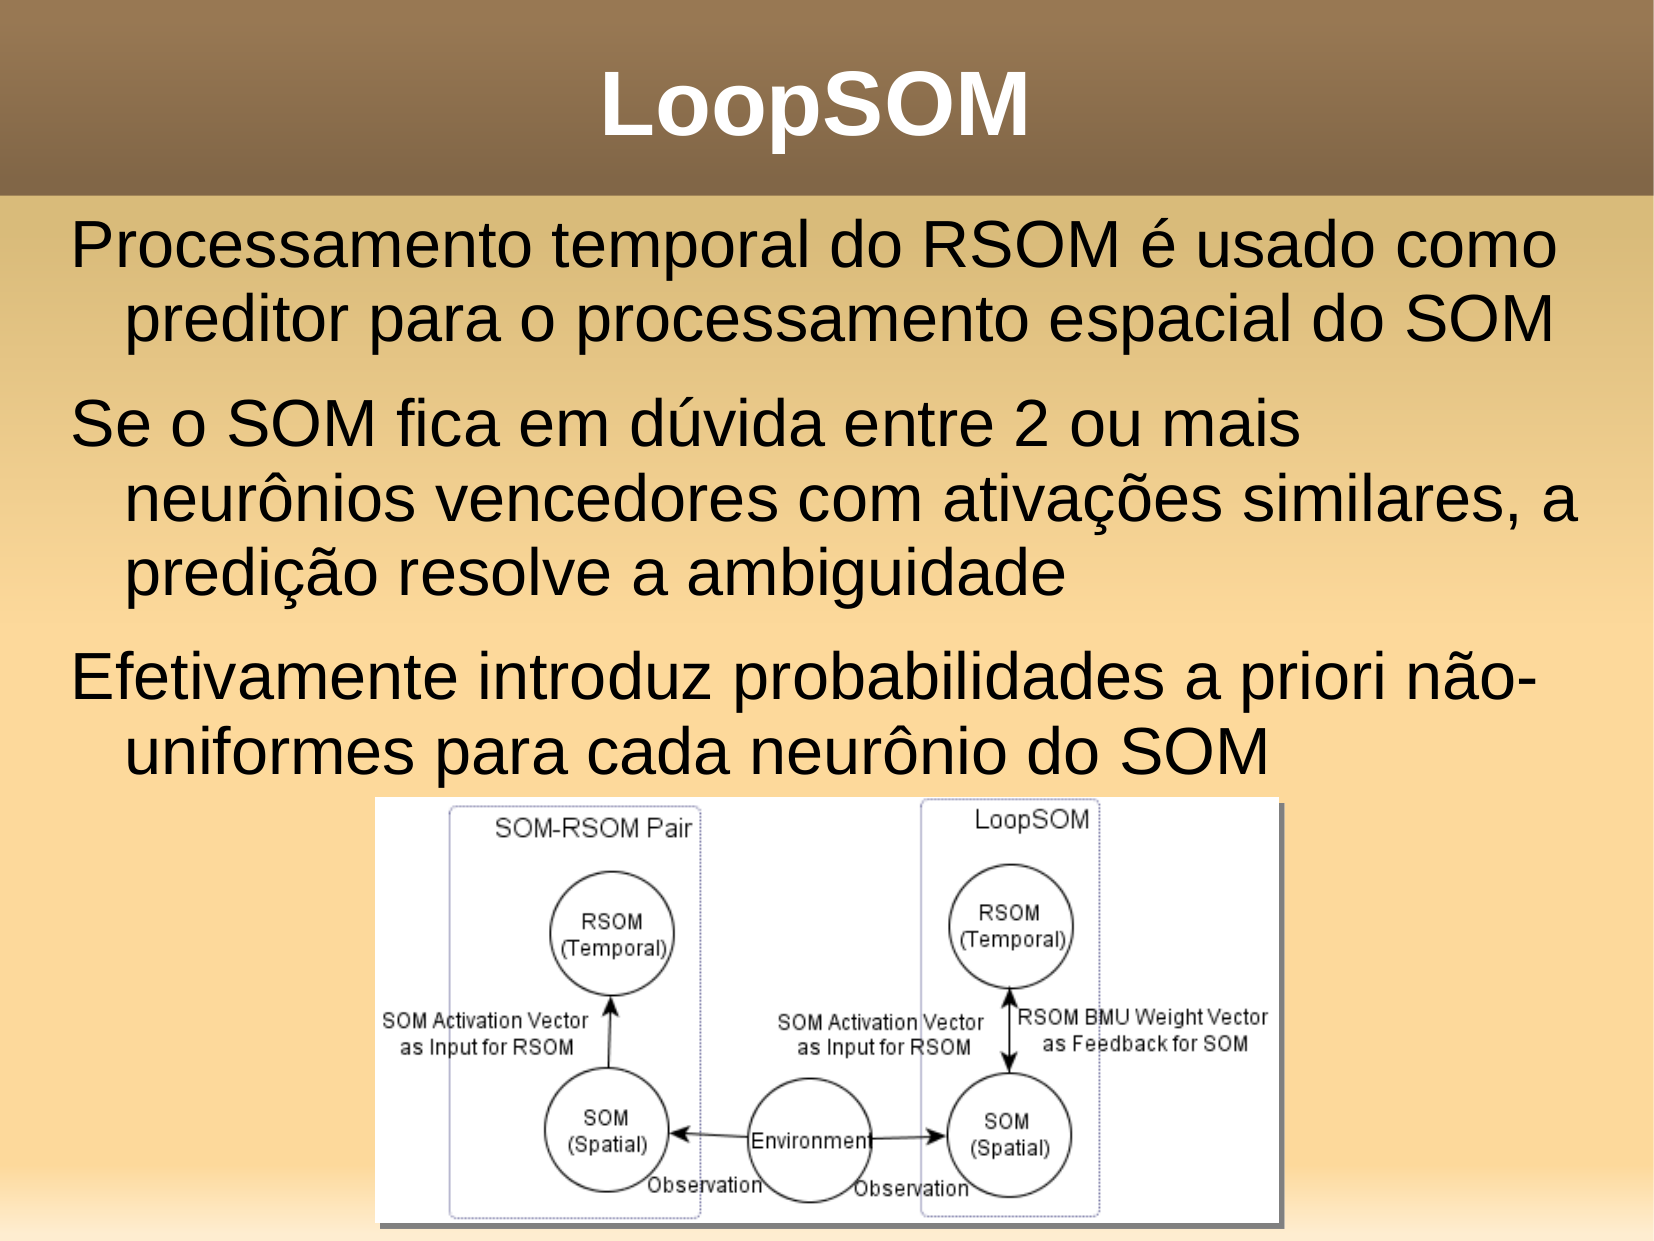

# LoopSOM
Processamento temporal do RSOM é usado como preditor para o processamento espacial do SOM
Se o SOM fica em dúvida entre 2 ou mais neurônios vencedores com ativações similares, a predição resolve a ambiguidade
Efetivamente introduz probabilidades a priori não-uniformes para cada neurônio do SOM